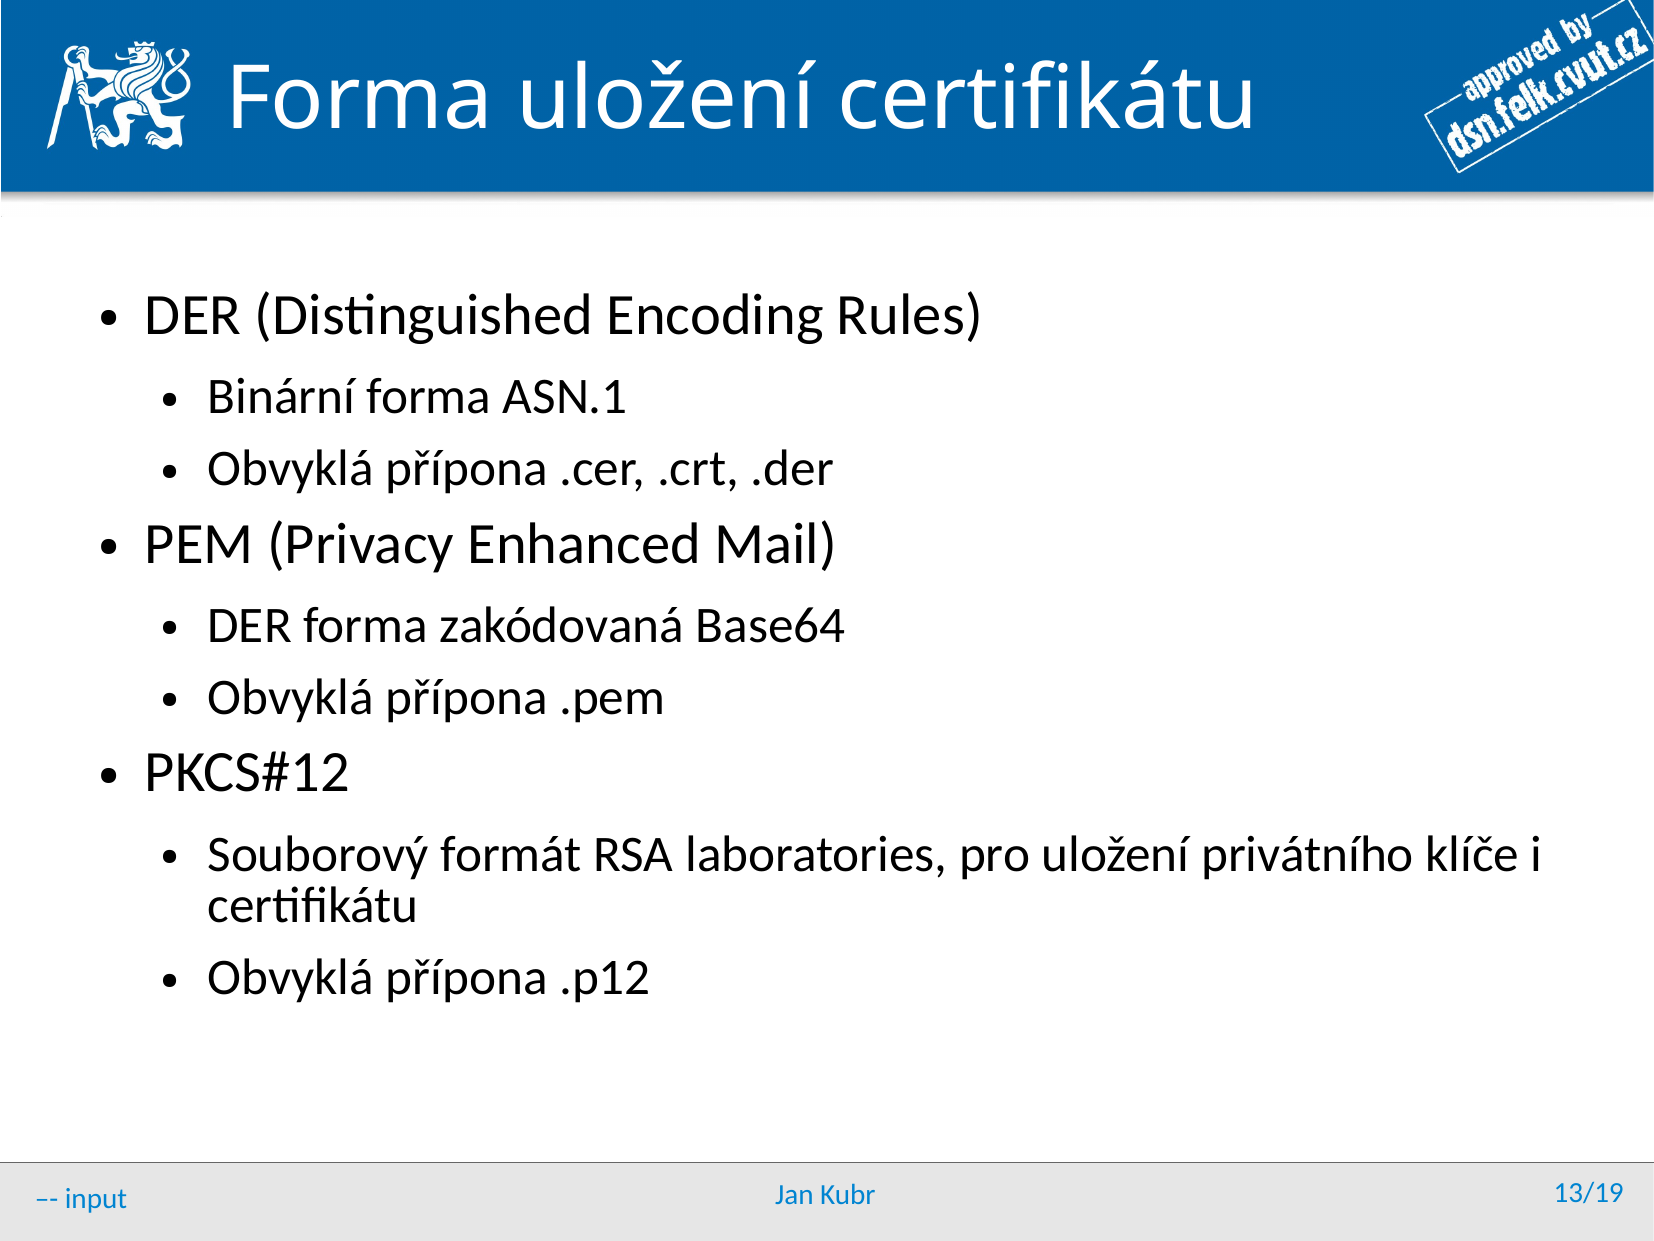

# Forma uložení certifikátu
DER (Distinguished Encoding Rules)
Binární forma ASN.1
Obvyklá přípona .cer, .crt, .der
PEM (Privacy Enhanced Mail)
DER forma zakódovaná Base64
Obvyklá přípona .pem
PKCS#12
Souborový formát RSA laboratories, pro uložení privátního klíče i certifikátu
Obvyklá přípona .p12
13
Jan Kubr
02/2006